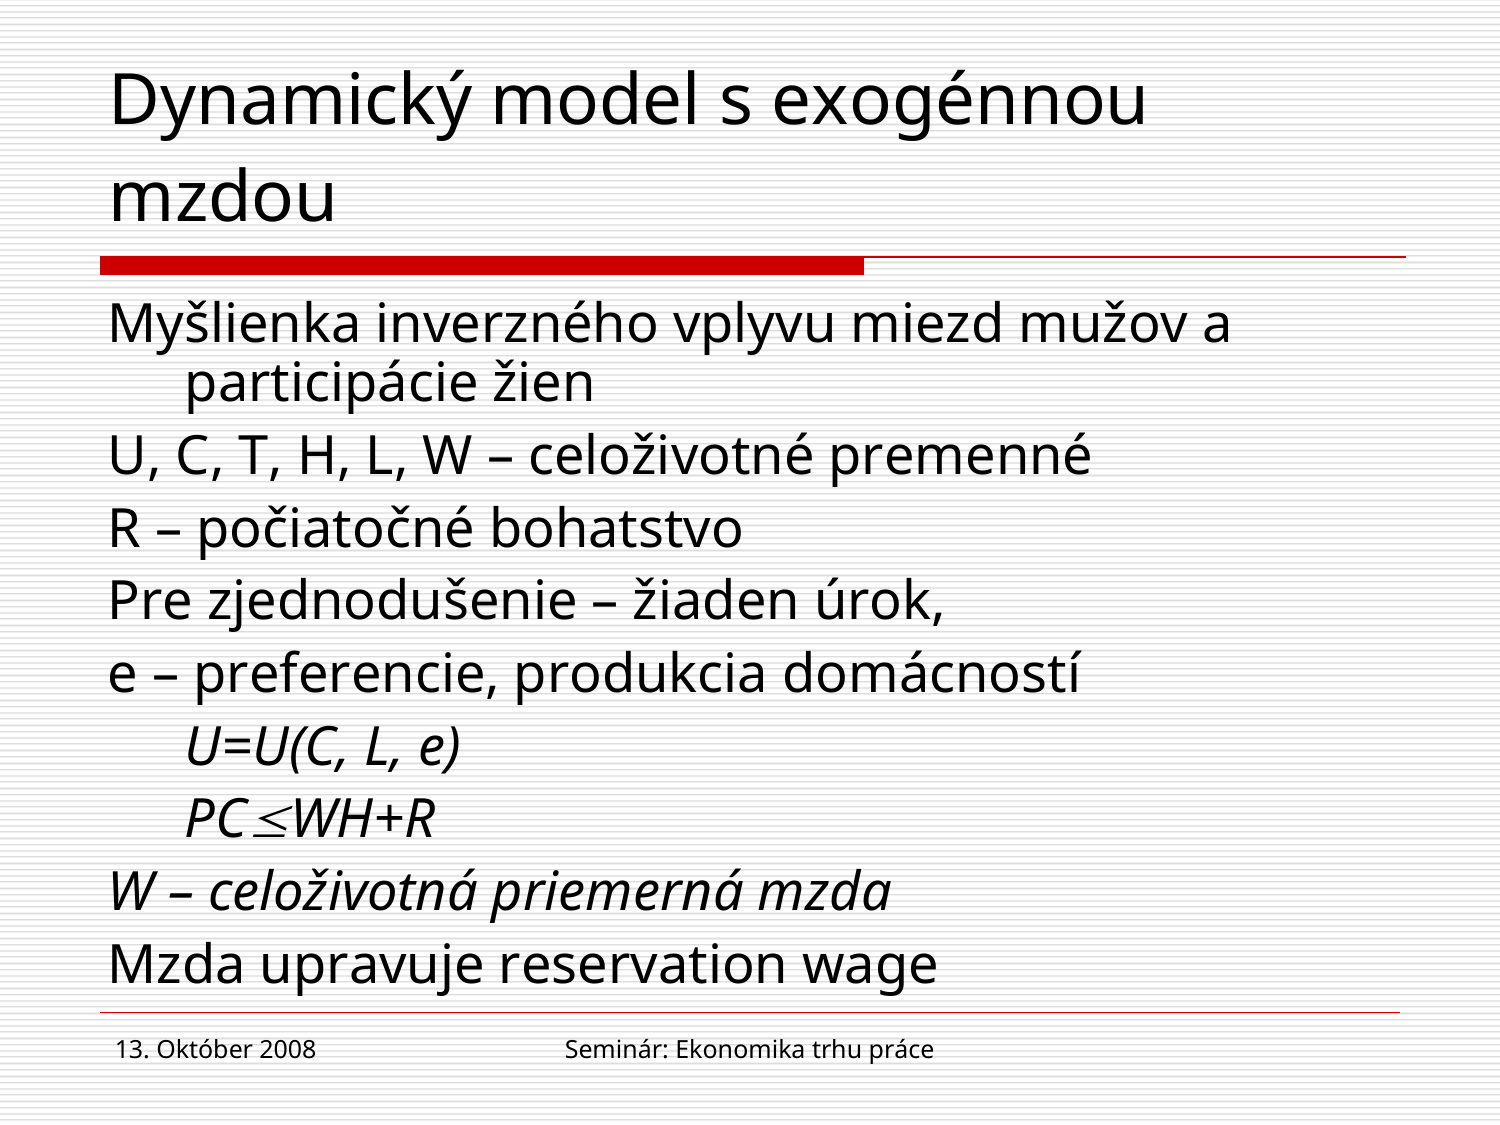

# Dynamický model s exogénnou mzdou
Myšlienka inverzného vplyvu miezd mužov a participácie žien
U, C, T, H, L, W – celoživotné premenné
R – počiatočné bohatstvo
Pre zjednodušenie – žiaden úrok,
e – preferencie, produkcia domácností
	U=U(C, L, e)
	PCWH+R
W – celoživotná priemerná mzda
Mzda upravuje reservation wage